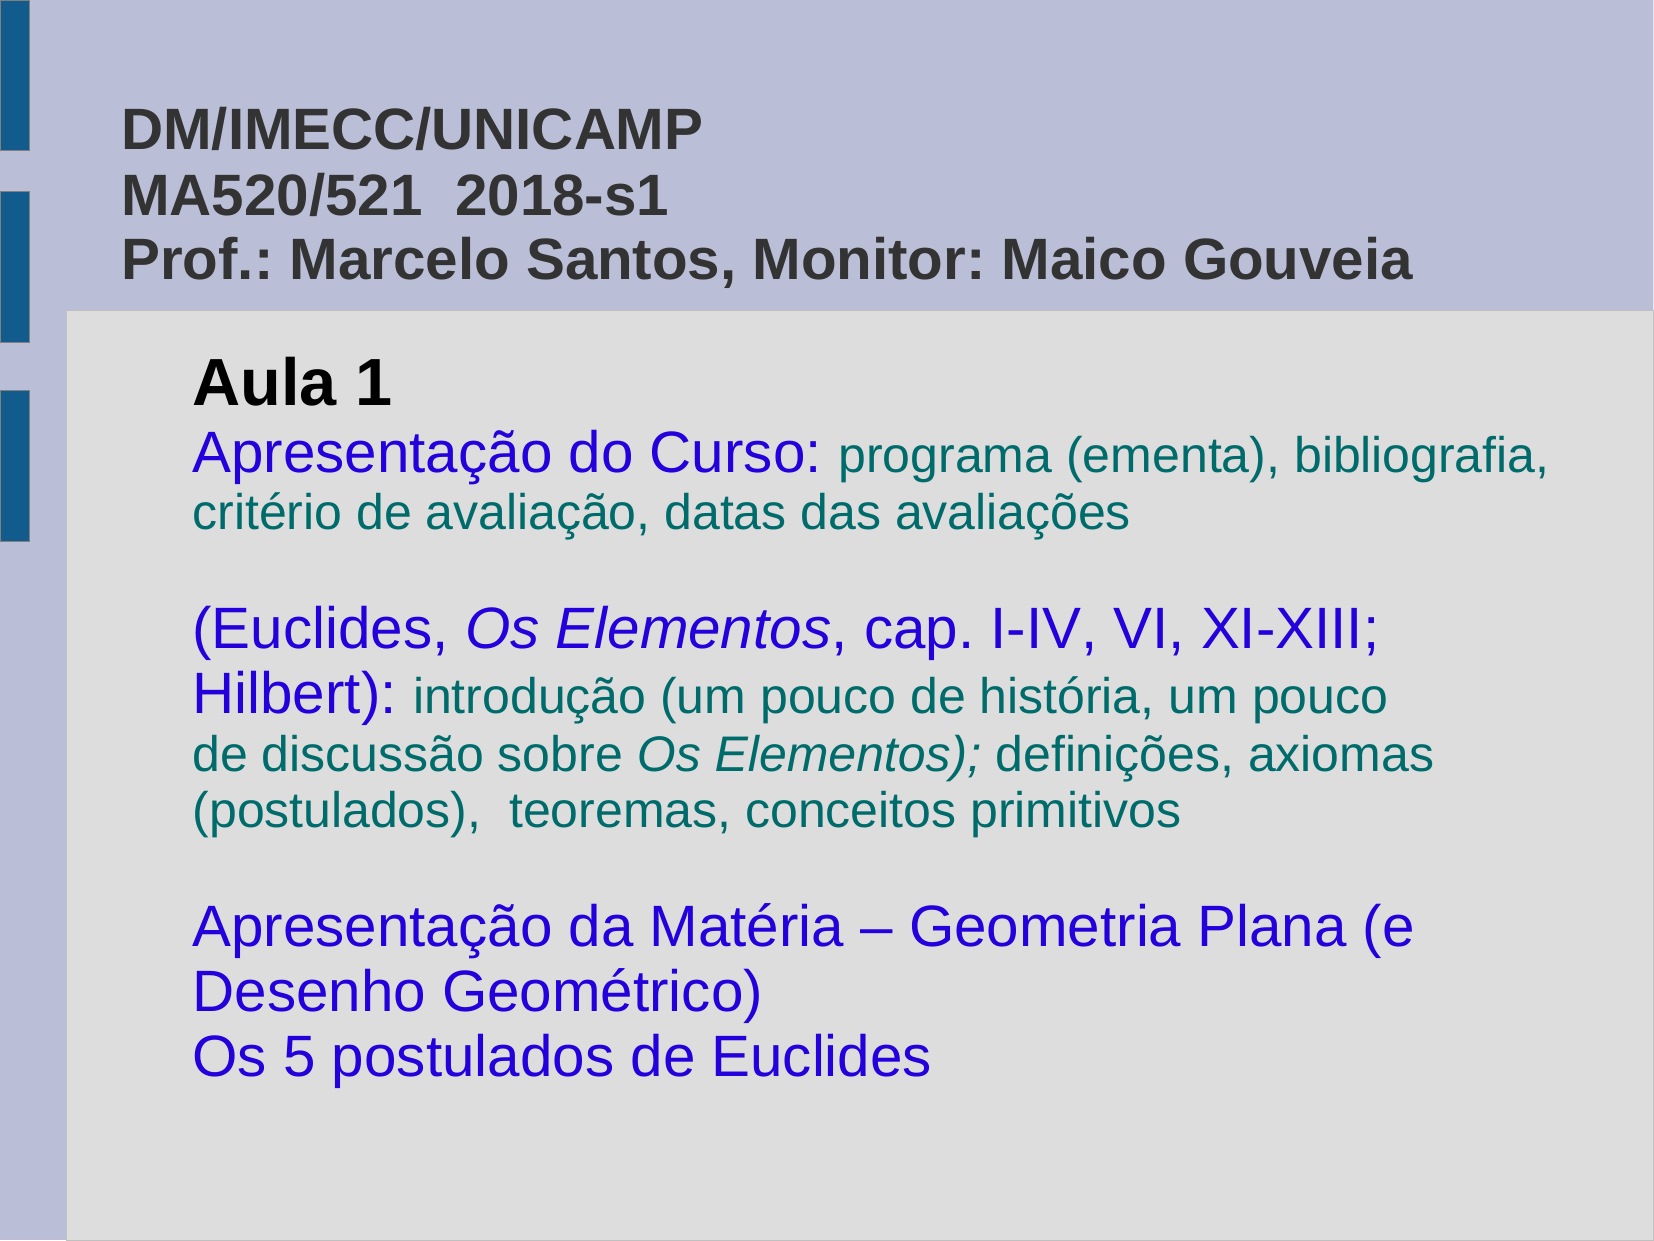

# DM/IMECC/UNICAMP MA520/521 2018-s1 Prof.: Marcelo Santos, Monitor: Maico Gouveia
Aula 1
Apresentação do Curso: programa (ementa), bibliografia, critério de avaliação, datas das avaliações
(Euclides, Os Elementos, cap. I-IV, VI, XI-XIII; Hilbert): introdução (um pouco de história, um pouco
de discussão sobre Os Elementos); definições, axiomas (postulados), teoremas, conceitos primitivos
Apresentação da Matéria – Geometria Plana (e Desenho Geométrico)
Os 5 postulados de Euclides